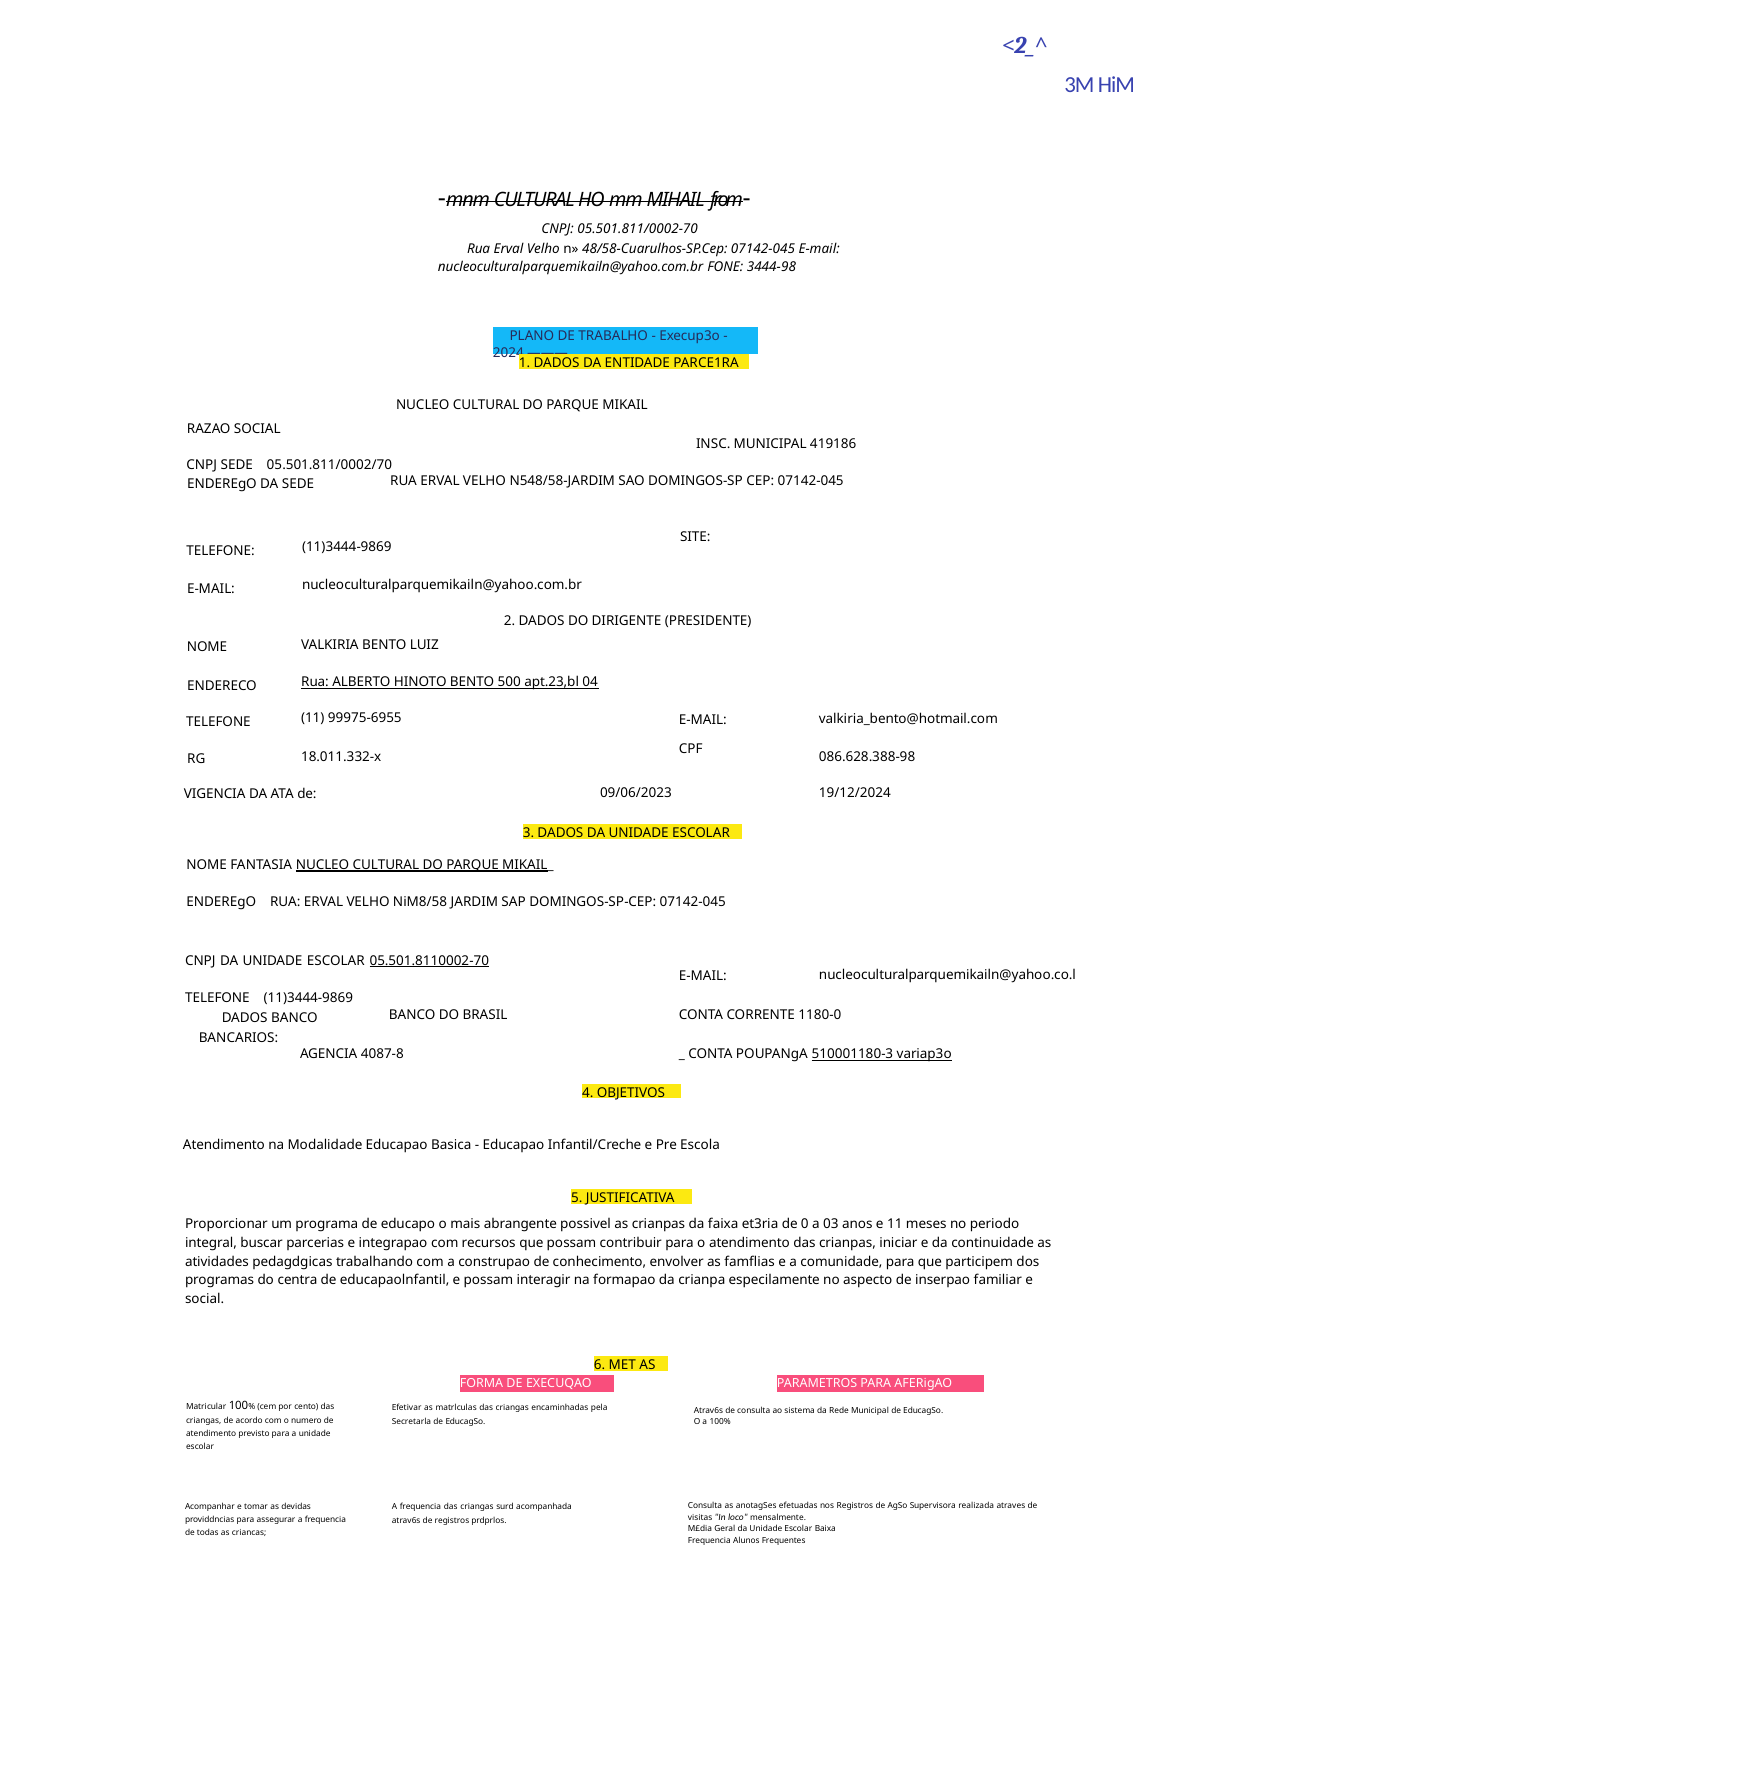

<2_^
3M HiM
-mnm cultural ho mm mihail from-
CNPJ: 05.501.811/0002-70
Rua Erval Velho n» 48/58-Cuarulhos-SP.Cep: 07142-045 E-mail: nucleoculturalparquemikailn@yahoo.com.br FONE: 3444-98
PLANO DE TRABALHO - Execup3o - 2024 ———
1. DADOS DA ENTIDADE PARCE1RA
NUCLEO CULTURAL DO PARQUE MIKAIL
RAZAO SOCIAL
CNPJ SEDE 05.501.811/0002/70
INSC. MUNICIPAL 419186
RUA ERVAL VELHO N548/58-JARDIM SAO DOMINGOS-SP CEP: 07142-045
ENDEREgO DA SEDE
SITE:
(11)3444-9869
TELEFONE:
nucleoculturalparquemikailn@yahoo.com.br
E-MAIL:
2. DADOS DO DIRIGENTE (PRESIDENTE)
VALKIRIA BENTO LUIZ
NOME
Rua: ALBERTO HINOTO BENTO 500 apt.23,bl 04
ENDERECO
(11) 99975-6955
valkiria_bento@hotmail.com
E-MAIL:
CPF
TELEFONE
18.011.332-x
086.628.388-98
RG
09/06/2023
19/12/2024
VIGENCIA DA ATA de:
3. DADOS DA UNIDADE ESCOLAR
NOME FANTASIA NUCLEO CULTURAL DO PARQUE MIKAIL_
ENDEREgO RUA: ERVAL VELHO NiM8/58 JARDIM SAP DOMINGOS-SP-CEP: 07142-045
CNPJ DA UNIDADE ESCOLAR 05.501.8110002-70 TELEFONE (11)3444-9869
nucleoculturalparquemikailn@yahoo.co.l
E-MAIL:
DADOS BANCO BANCARIOS:
BANCO DO BRASIL
CONTA CORRENTE 1180-0
AGENCIA 4087-8
_ CONTA POUPANgA 510001180-3 variap3o
4. OBJETIVOS
Atendimento na Modalidade Educapao Basica - Educapao Infantil/Creche e Pre Escola
5. JUSTIFICATIVA
Proporcionar um programa de educapo o mais abrangente possivel as crianpas da faixa et3ria de 0 a 03 anos e 11 meses no periodo integral, buscar parcerias e integrapao com recursos que possam contribuir para o atendimento das crianpas, iniciar e da continuidade as atividades pedagdgicas trabalhando com a construpao de conhecimento, envolver as famflias e a comunidade, para que participem dos programas do centra de educapaolnfantil, e possam interagir na formapao da crianpa especilamente no aspecto de inserpao familiar e social.
6. MET AS
FORMA DE EXECUQAO
PARAMETROS PARA AFERigAO
Matricular 100% (cem por cento) das criangas, de acordo com o numero de atendimento previsto para a unidade escolar
Efetivar as matrlculas das criangas encaminhadas pela Secretarla de EducagSo.
Atrav6s de consulta ao sistema da Rede Municipal de EducagSo.
O a 100%
Acompanhar e tomar as devidas providdncias para assegurar a frequencia de todas as criancas;
A frequencia das criangas surd acompanhada atrav6s de registros prdprlos.
Consulta as anotagSes efetuadas nos Registros de AgSo Supervisora realizada atraves de visitas "In loco" mensalmente.
M£dia Geral da Unidade Escolar Baixa Frequencia Alunos Frequentes